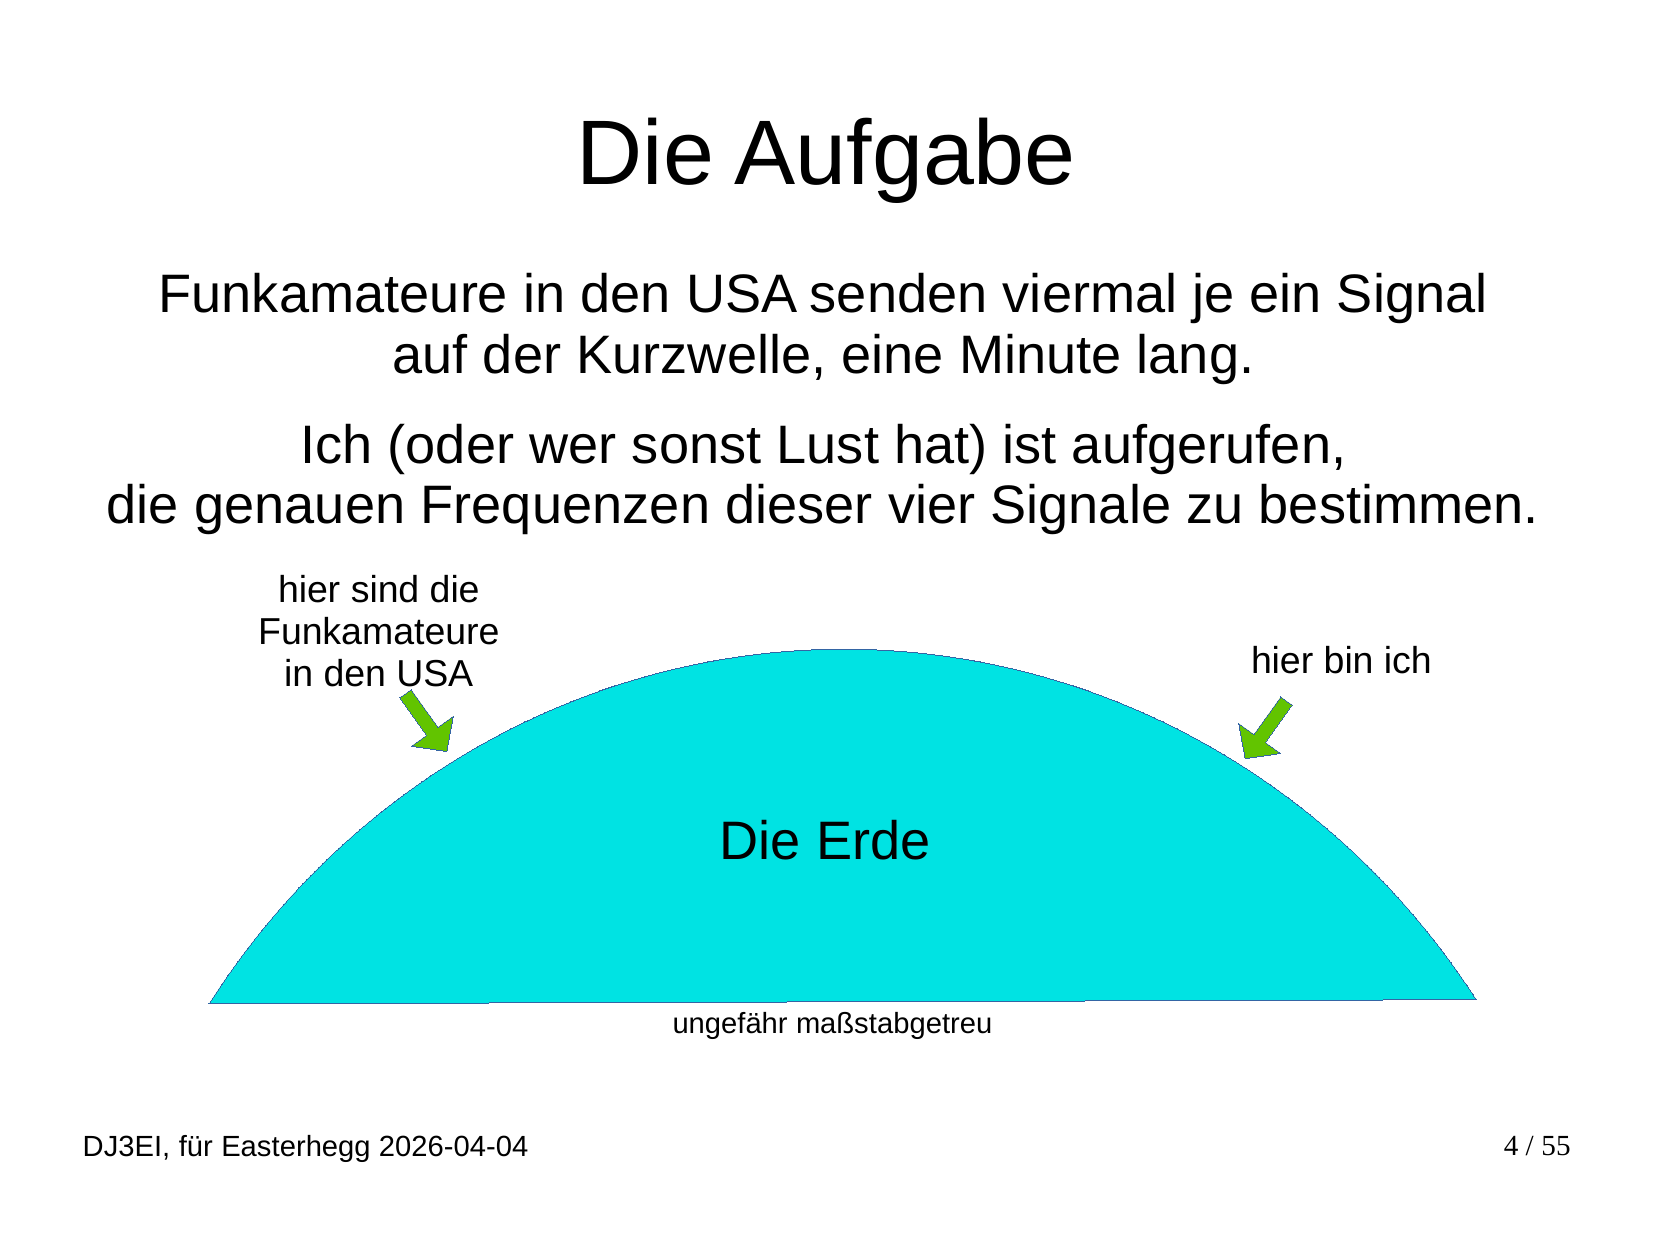

# Die Aufgabe
Funkamateure in den USA senden viermal je ein Signal
auf der Kurzwelle, eine Minute lang.
Ich (oder wer sonst Lust hat) ist aufgerufen,
die genauen Frequenzen dieser vier Signale zu bestimmen.
hier sind die Funkamateure
in den USA
hier bin ich
Die Erde
ungefähr maßstabgetreu
4